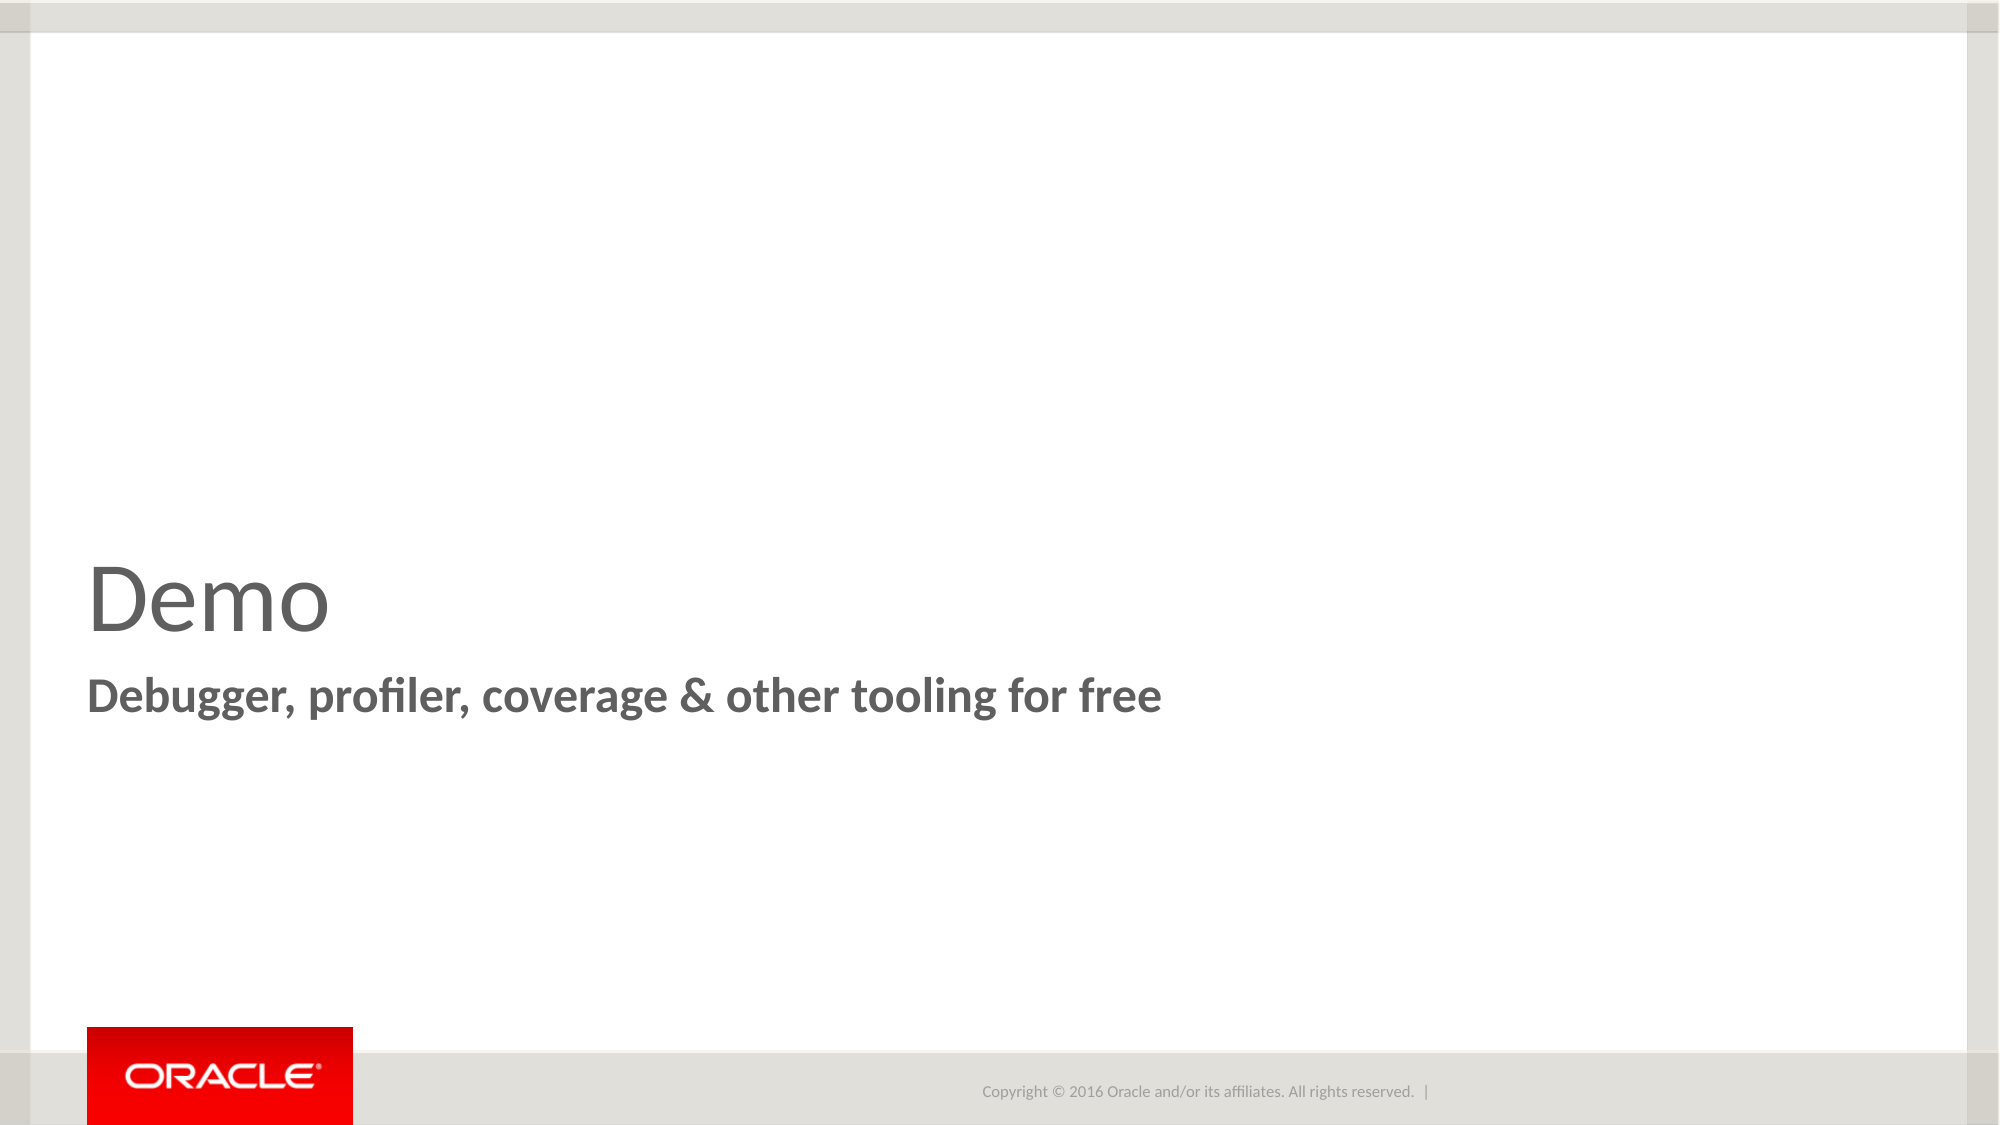

Demo
Debugger, profiler, coverage & other tooling for free